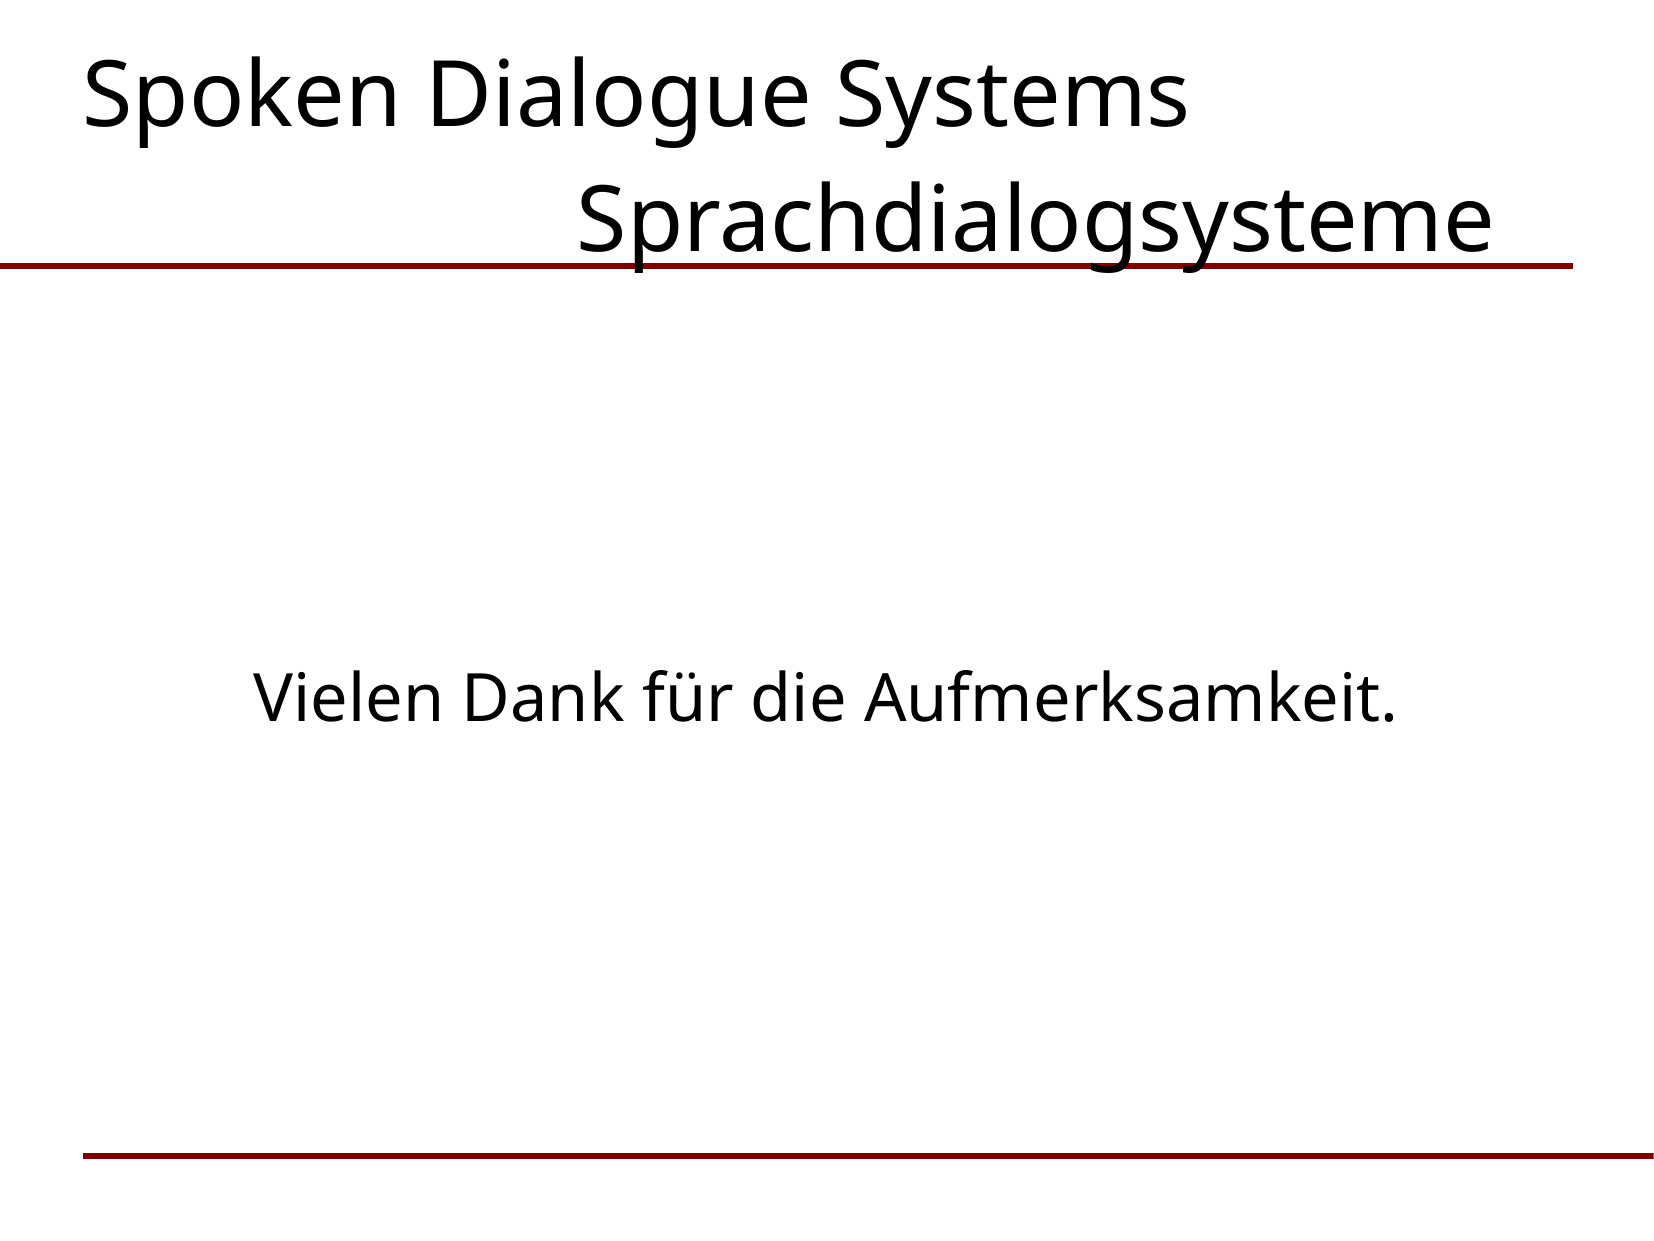

# Spoken Dialogue Systems Sprachdialogsysteme
Vielen Dank für die Aufmerksamkeit.